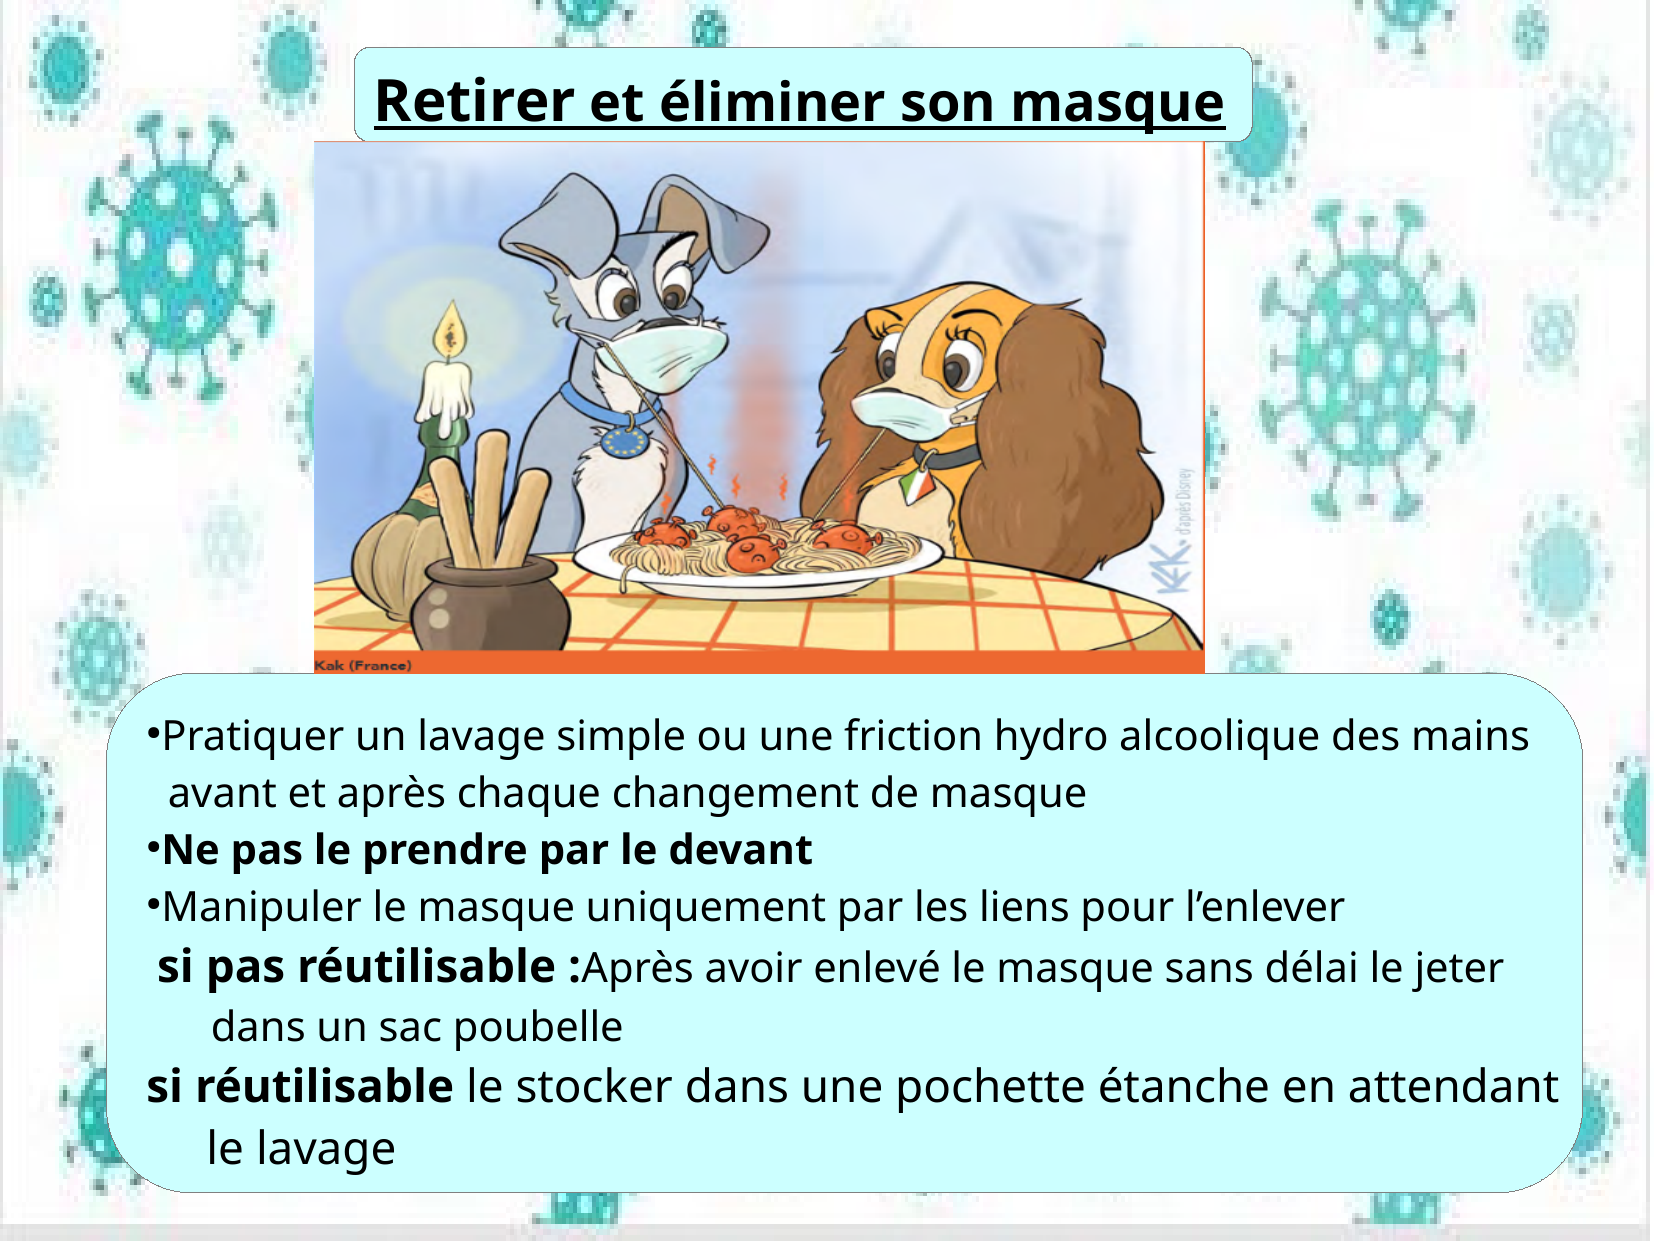

Retirer et éliminer son masque
Pratiquer un lavage simple ou une friction hydro alcoolique des mains
 avant et après chaque changement de masque
Ne pas le prendre par le devant
Manipuler le masque uniquement par les liens pour l’enlever
 si pas réutilisable :Après avoir enlevé le masque sans délai le jeter
 dans un sac poubelle
si réutilisable le stocker dans une pochette étanche en attendant
 le lavage